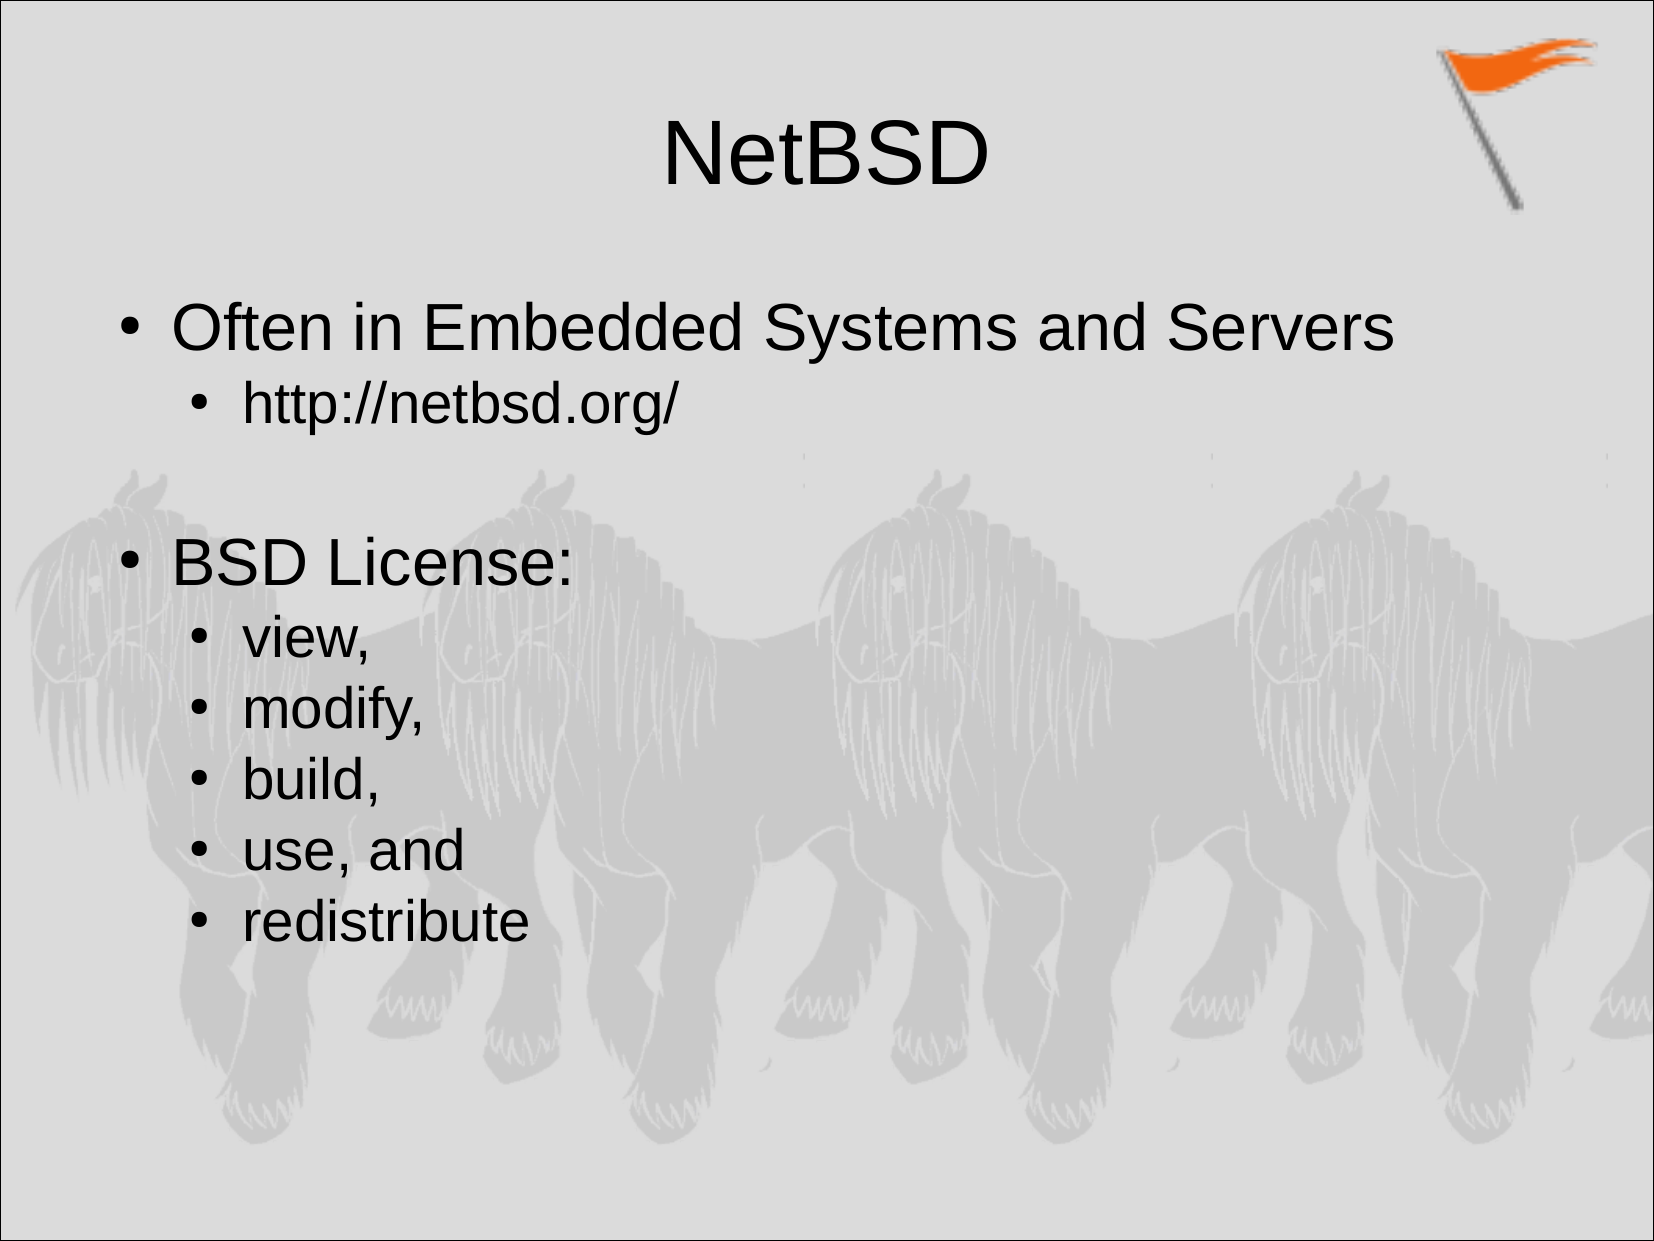

# NetBSD
Often in Embedded Systems and Servers
http://netbsd.org/
BSD License:
view,
modify,
build,
use, and
redistribute